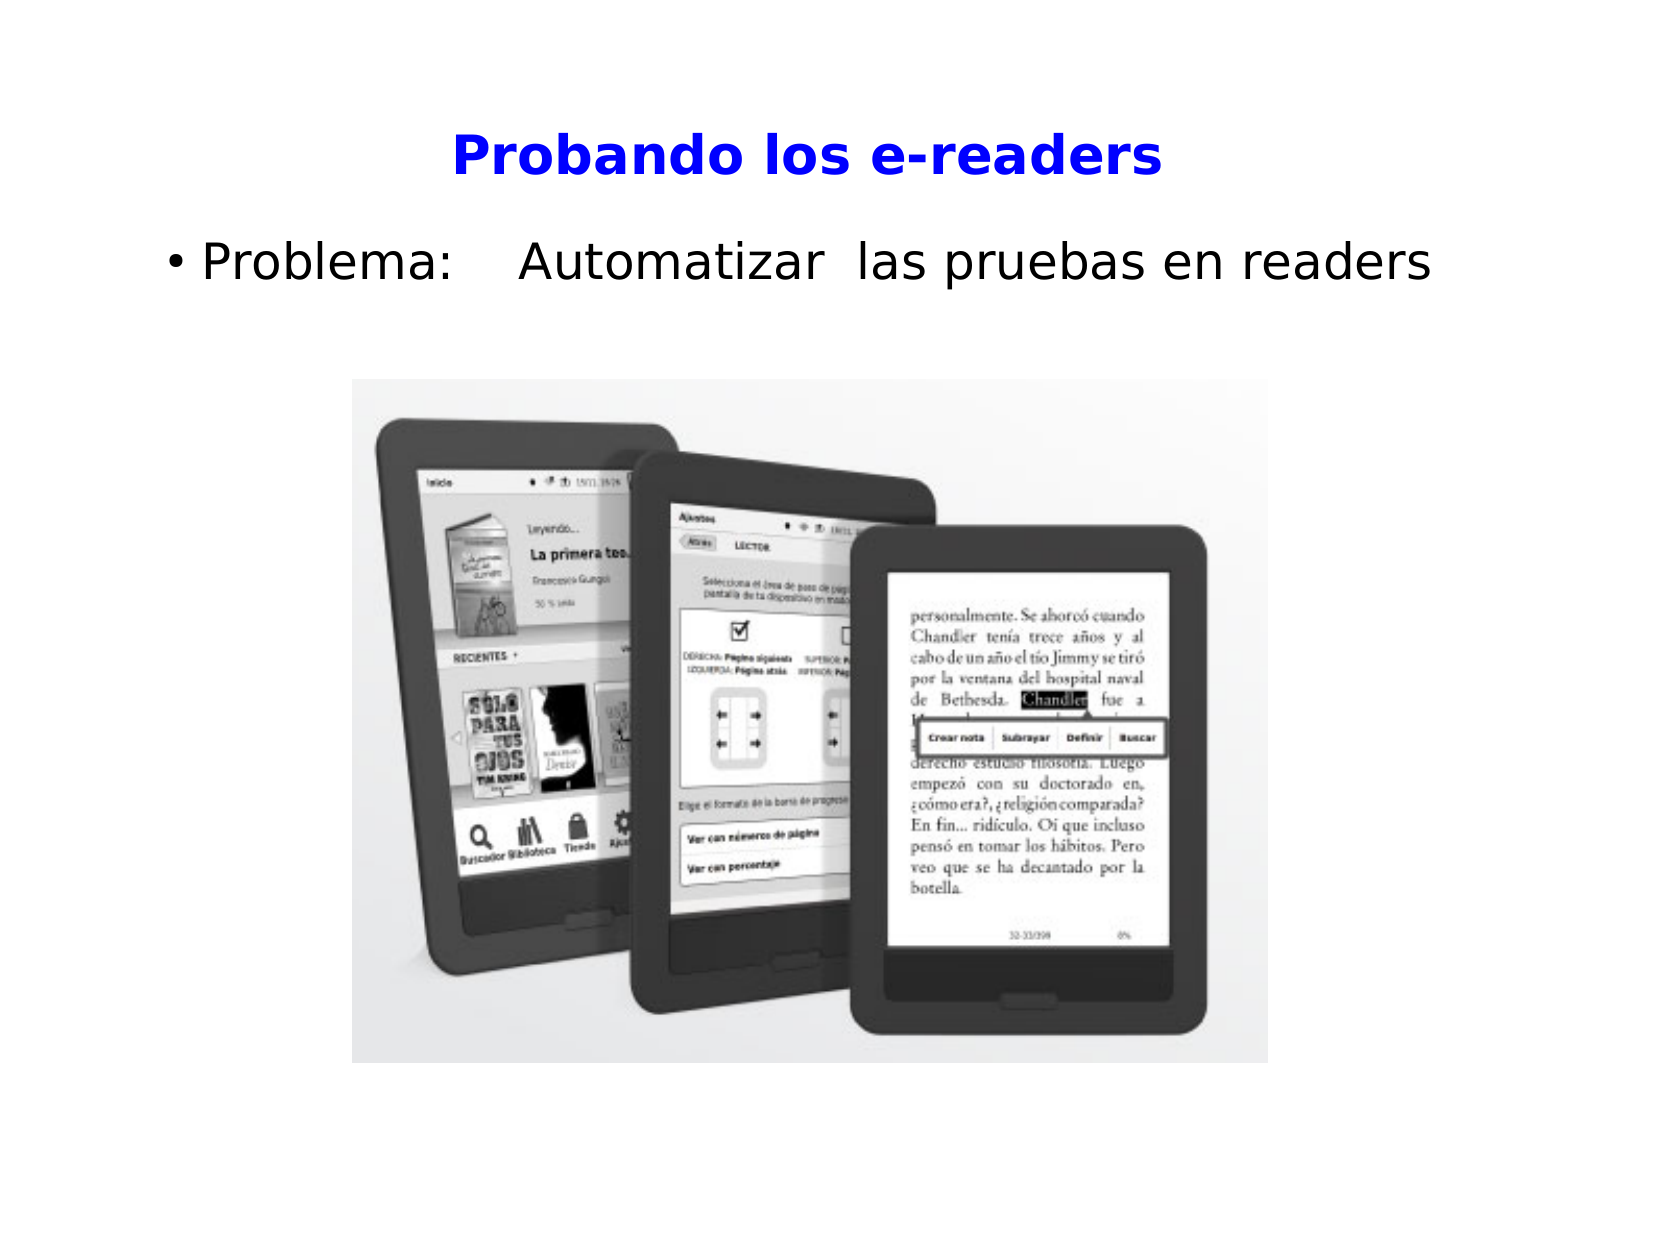

Probando los e-readers
 Problema: Automatizar las pruebas en readers